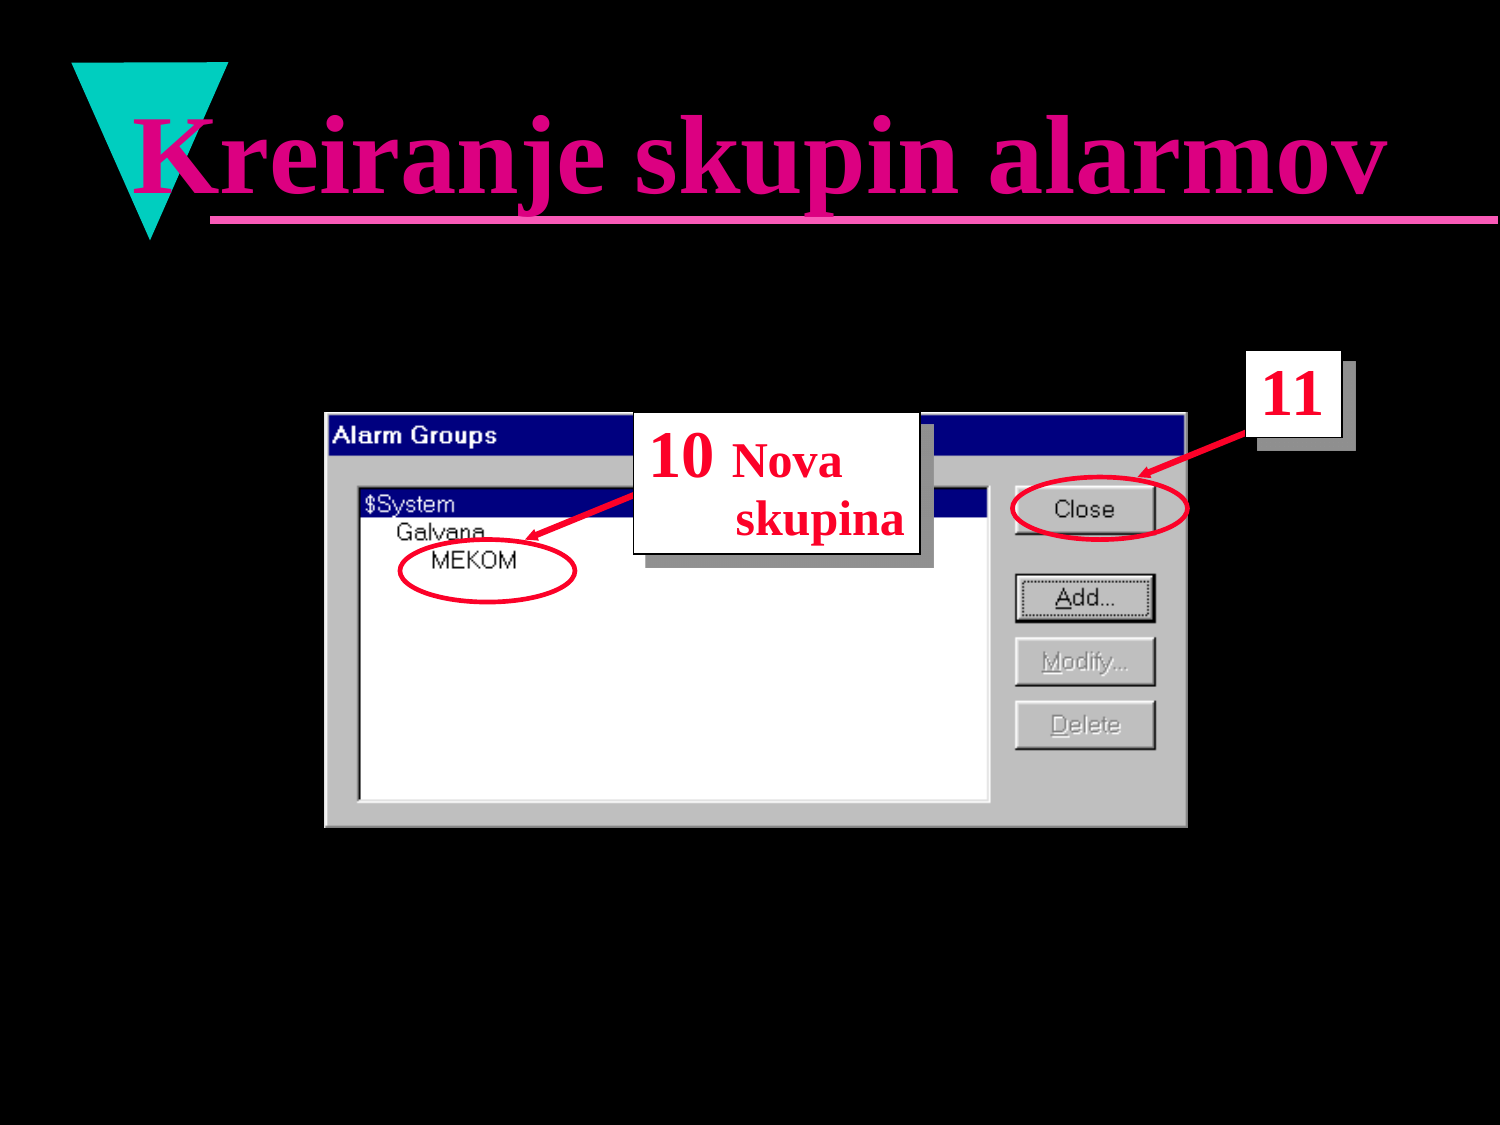

# Kreiranje skupin alarmov
11
10 Nova
 skupina
RVP2
Alarmi in Dogodki
12